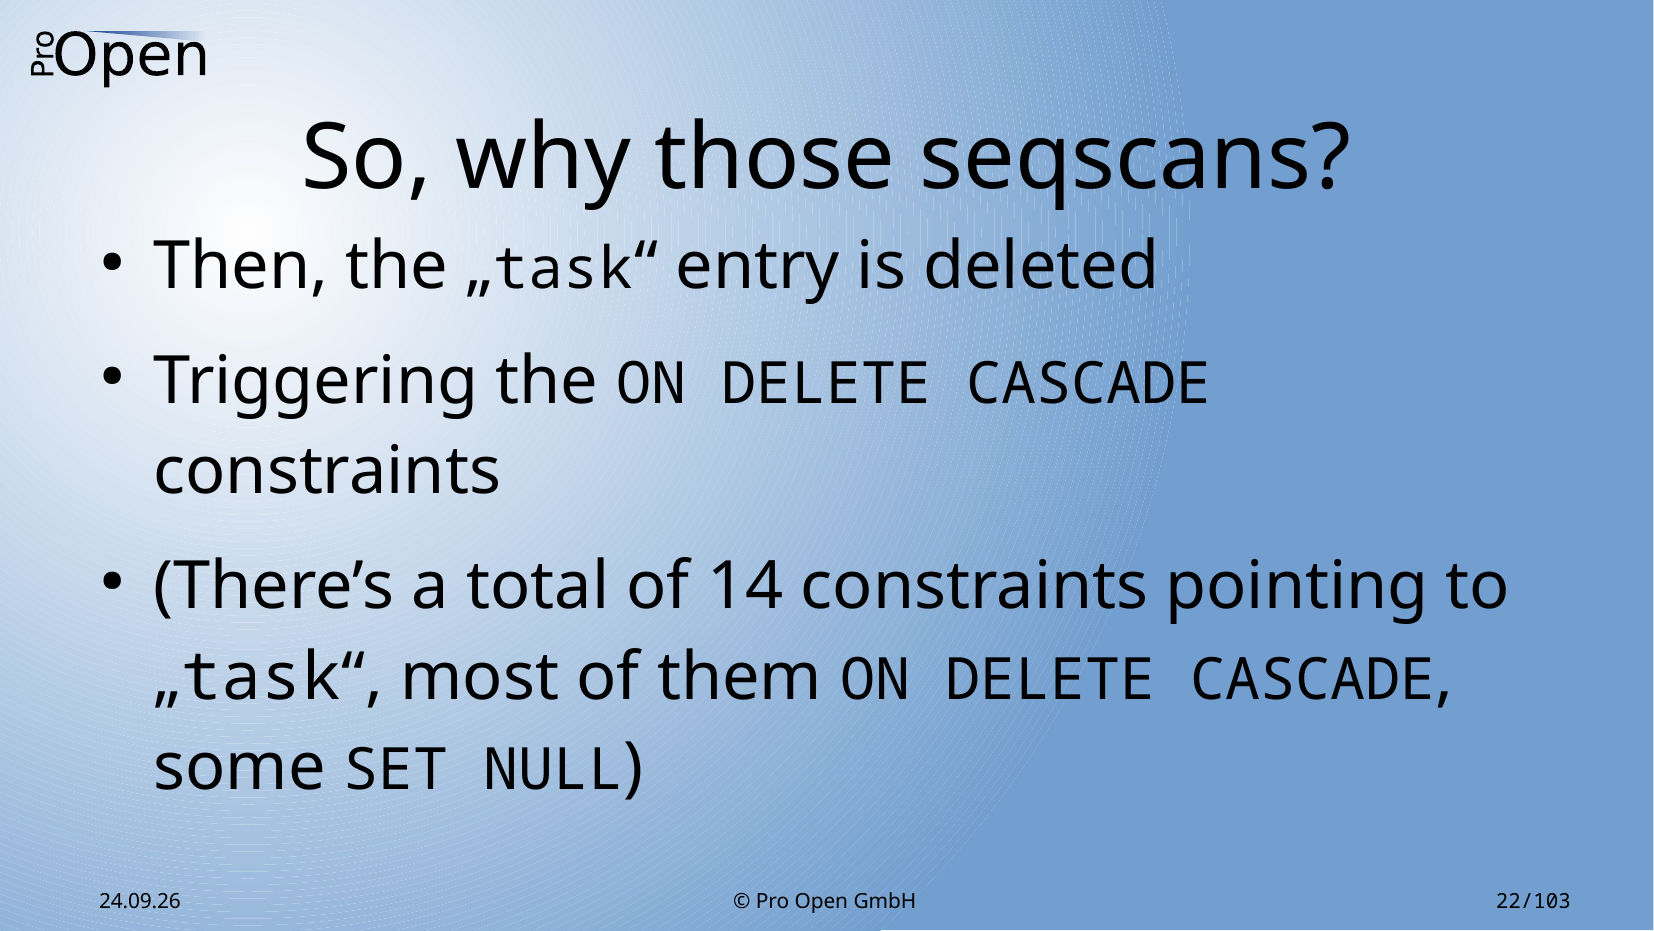

# So, why those seqscans?
Then, the „task“ entry is deleted
Triggering the ON DELETE CASCADE constraints
(There’s a total of 14 constraints pointing to „task“, most of them ON DELETE CASCADE, some SET NULL)
© Pro Open GmbH
22